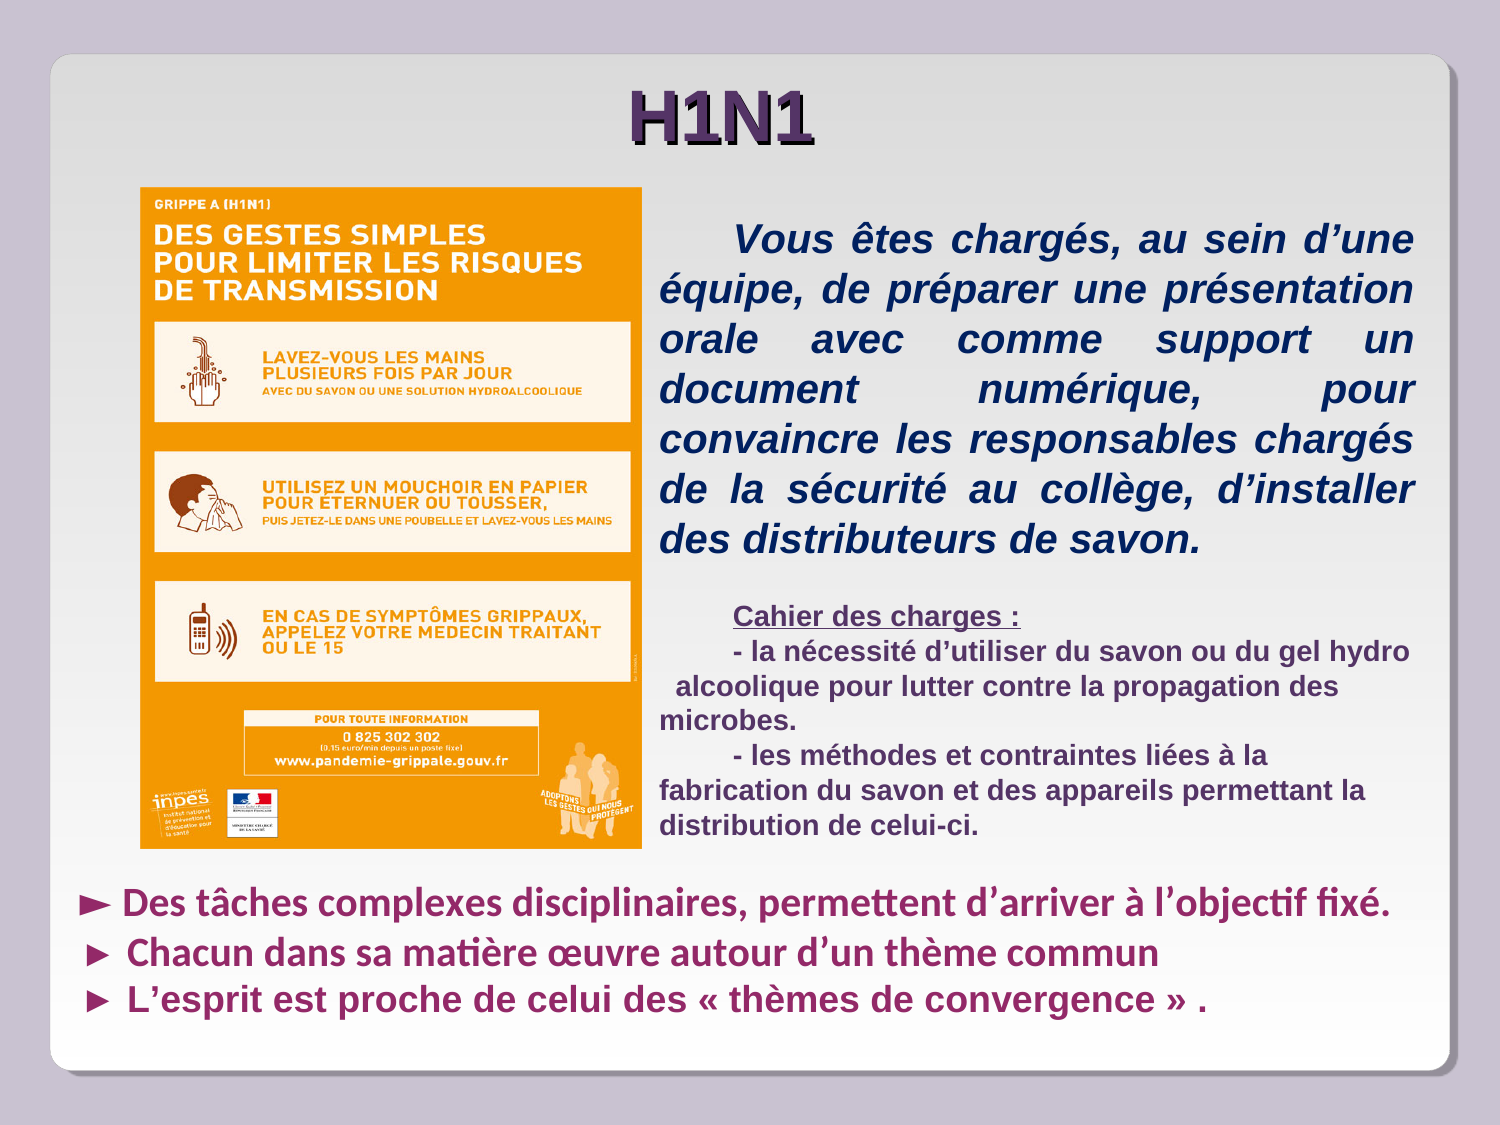

H1N1
Vous êtes chargés, au sein d’une équipe, de préparer une présentation orale avec comme support un document numérique, pour convaincre les responsables chargés de la sécurité au collège, d’installer des distributeurs de savon.
Cahier des charges :
- la nécessité d’utiliser du savon ou du gel hydro alcoolique pour lutter contre la propagation des microbes.
- les méthodes et contraintes liées à la fabrication du savon et des appareils permettant la distribution de celui-ci.
► Des tâches complexes disciplinaires, permettent d’arriver à l’objectif fixé.
► Chacun dans sa matière œuvre autour d’un thème commun
► L’esprit est proche de celui des « thèmes de convergence » .